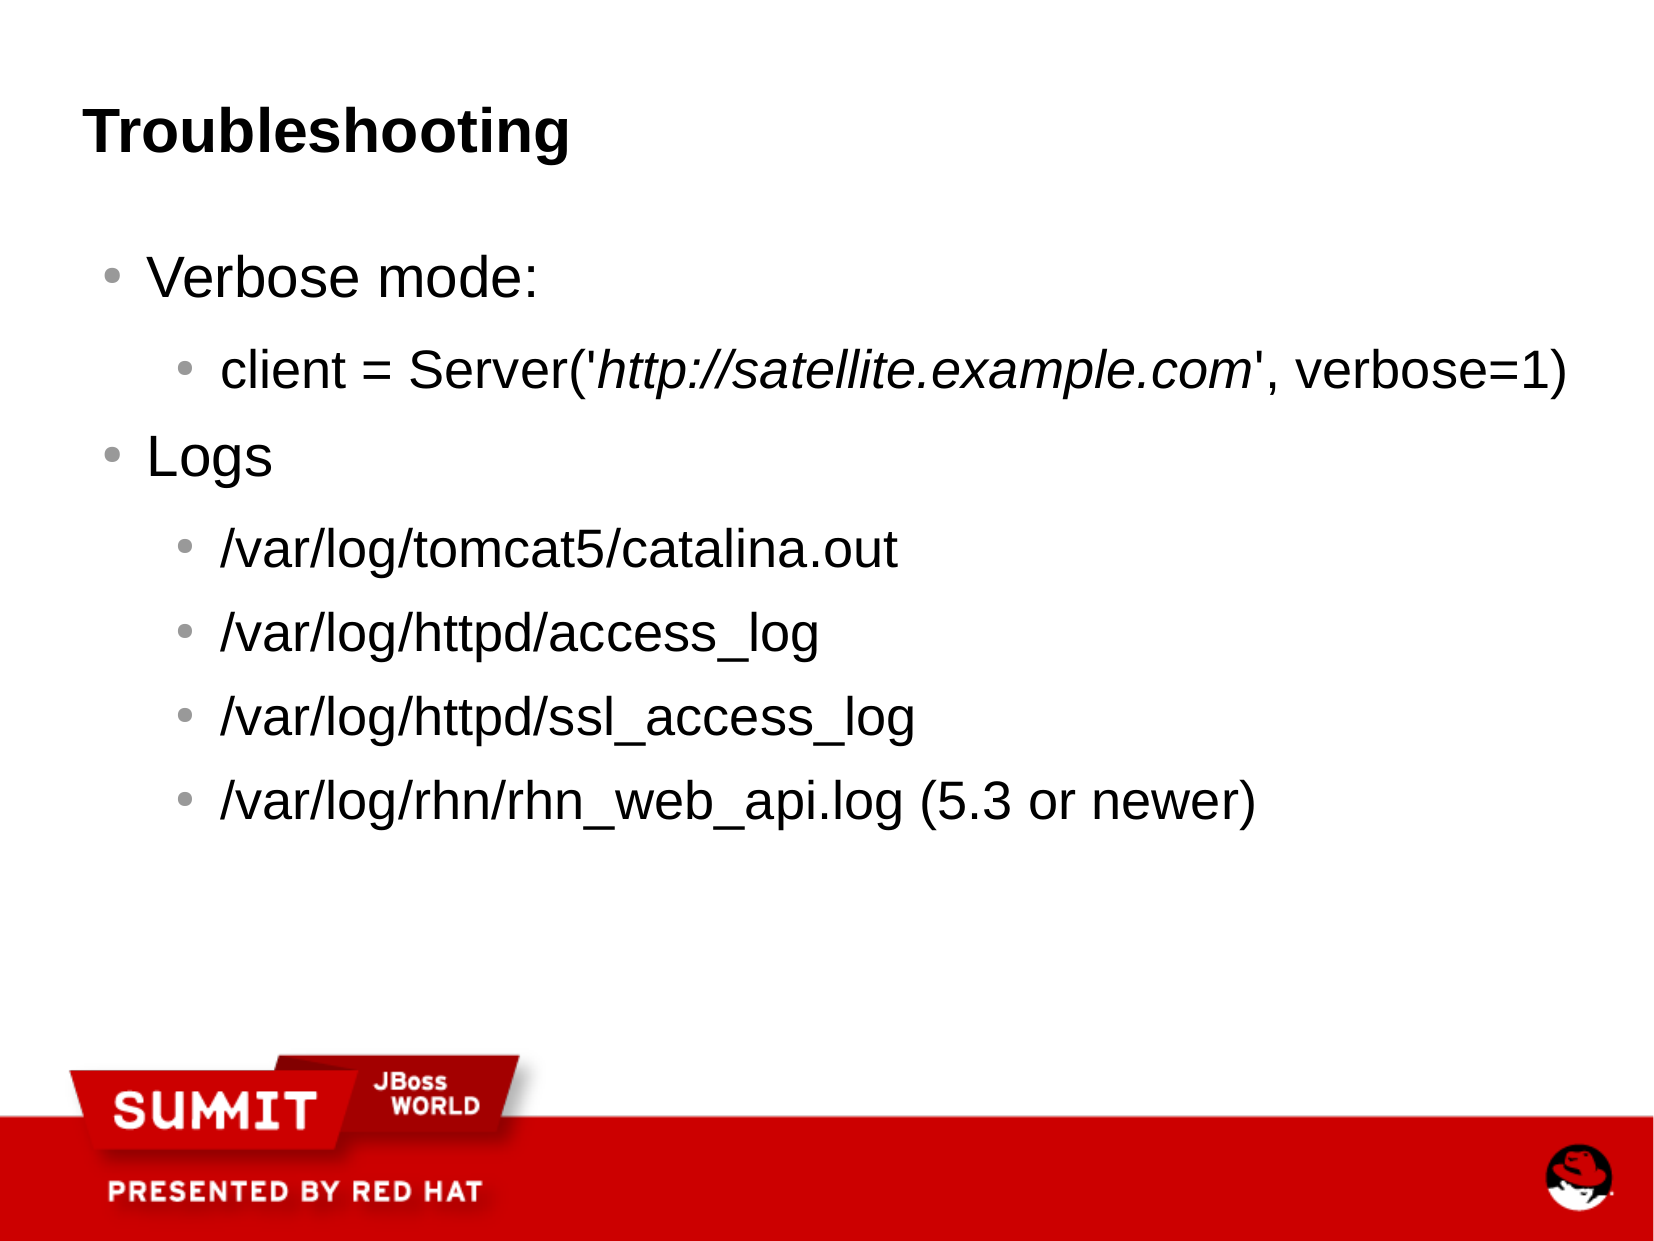

# Troubleshooting
Verbose mode:
client = Server('http://satellite.example.com', verbose=1)
Logs
/var/log/tomcat5/catalina.out
/var/log/httpd/access_log
/var/log/httpd/ssl_access_log
/var/log/rhn/rhn_web_api.log (5.3 or newer)